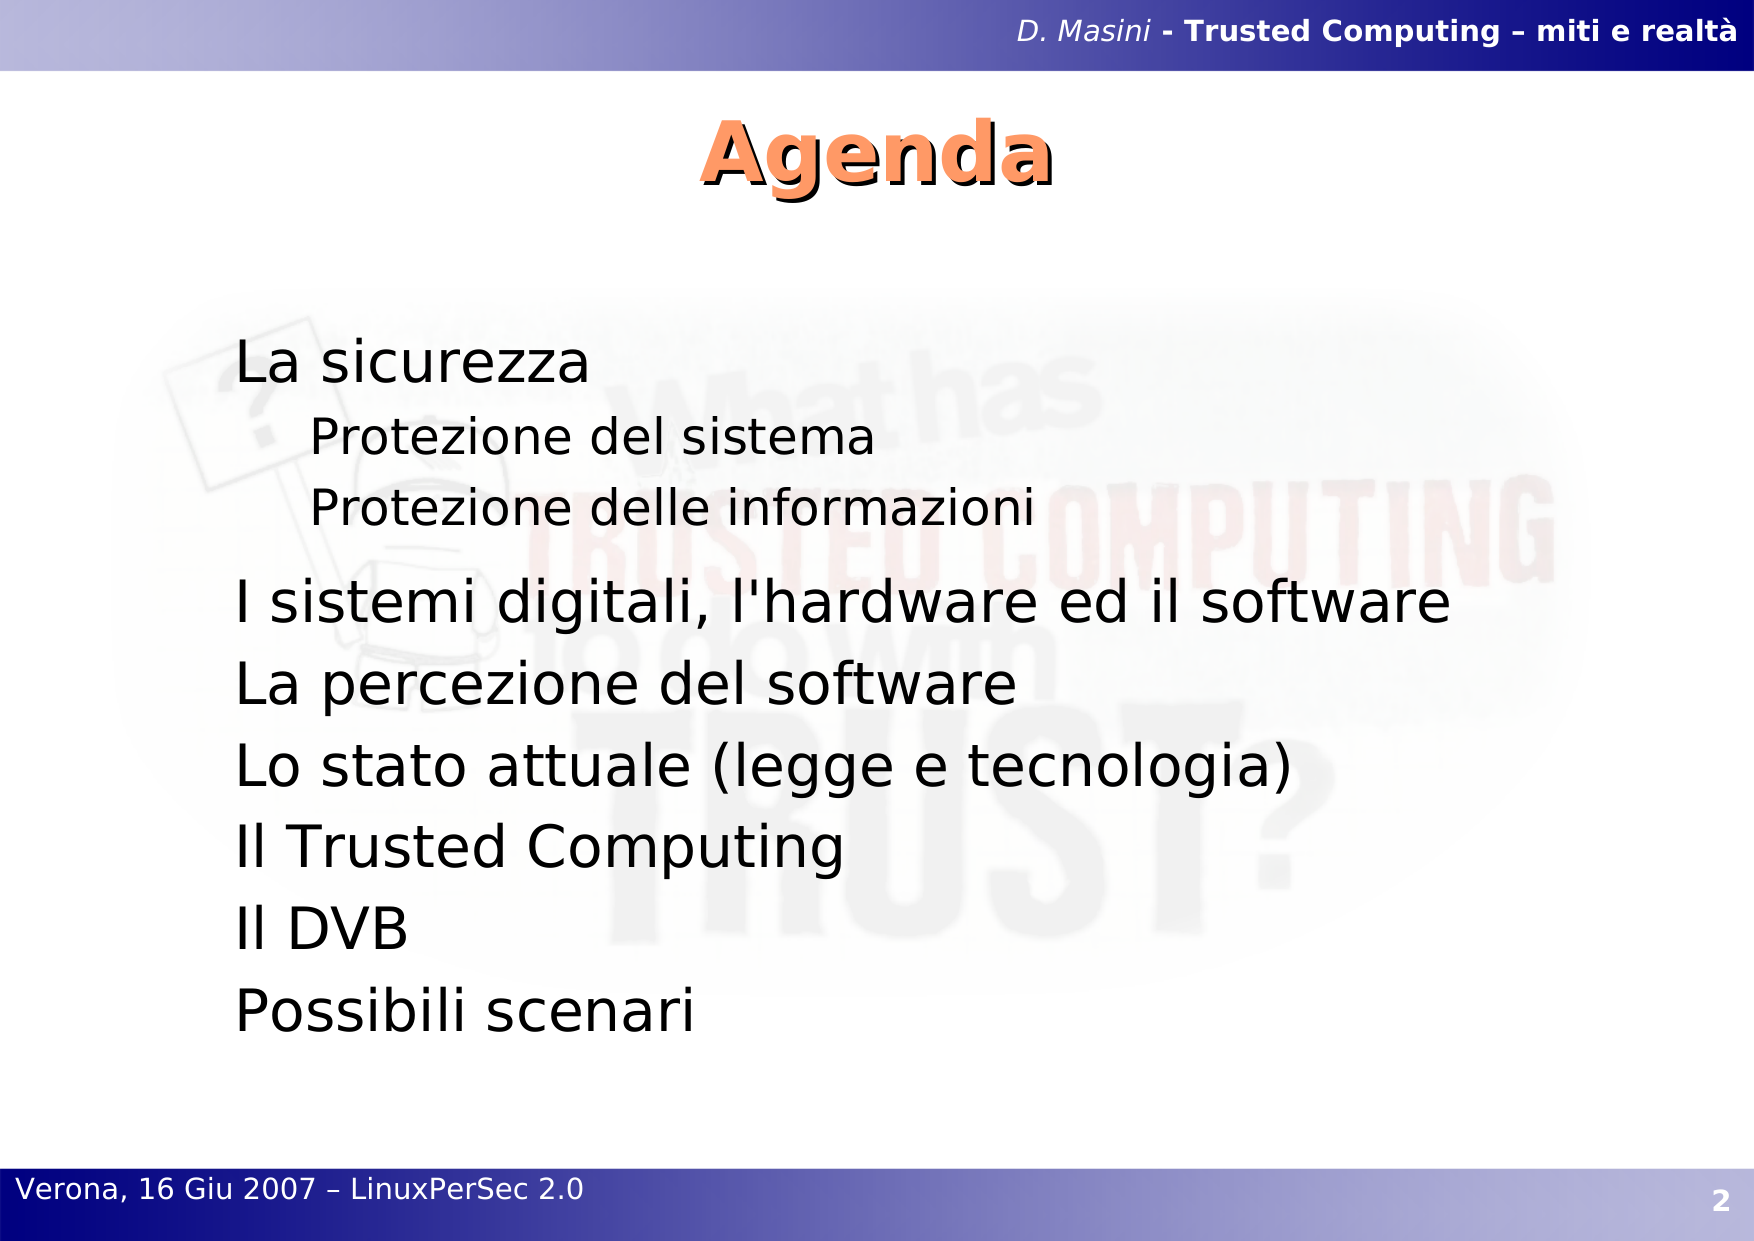

# Agenda
La sicurezza
Protezione del sistema
Protezione delle informazioni
I sistemi digitali, l'hardware ed il software
La percezione del software
Lo stato attuale (legge e tecnologia)
Il Trusted Computing
Il DVB
Possibili scenari